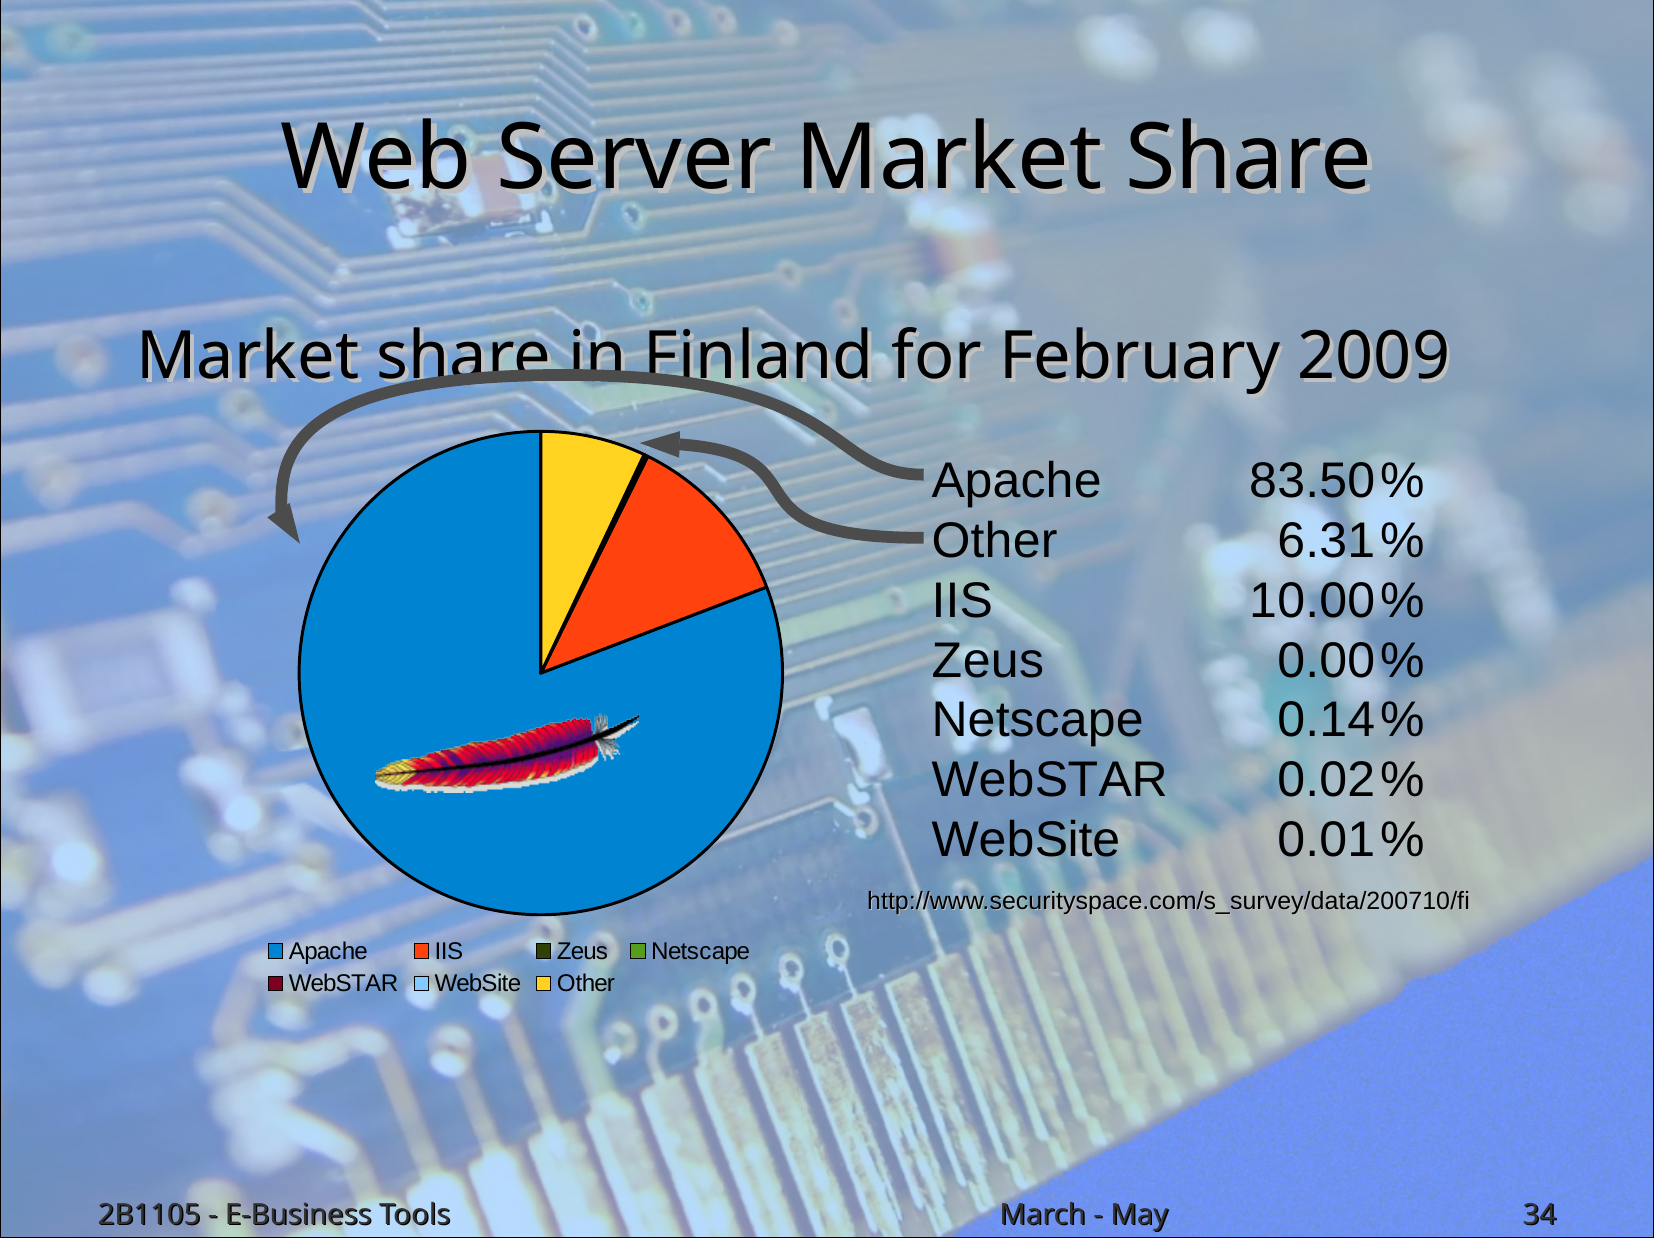

# Web Server Market Share
Market share in Finland for February 2009
### Chart
| Category | Column B |
|---|---|
| Apache | 80.8 |
| IIS | 11.91 |
| Zeus | 0.0 |
| Netscape | 0.19 |
| WebSTAR | 0.06 |
| WebSite | 0.02 |
| Other | 7.03 |
http://www.securityspace.com/s_survey/data/200710/fi